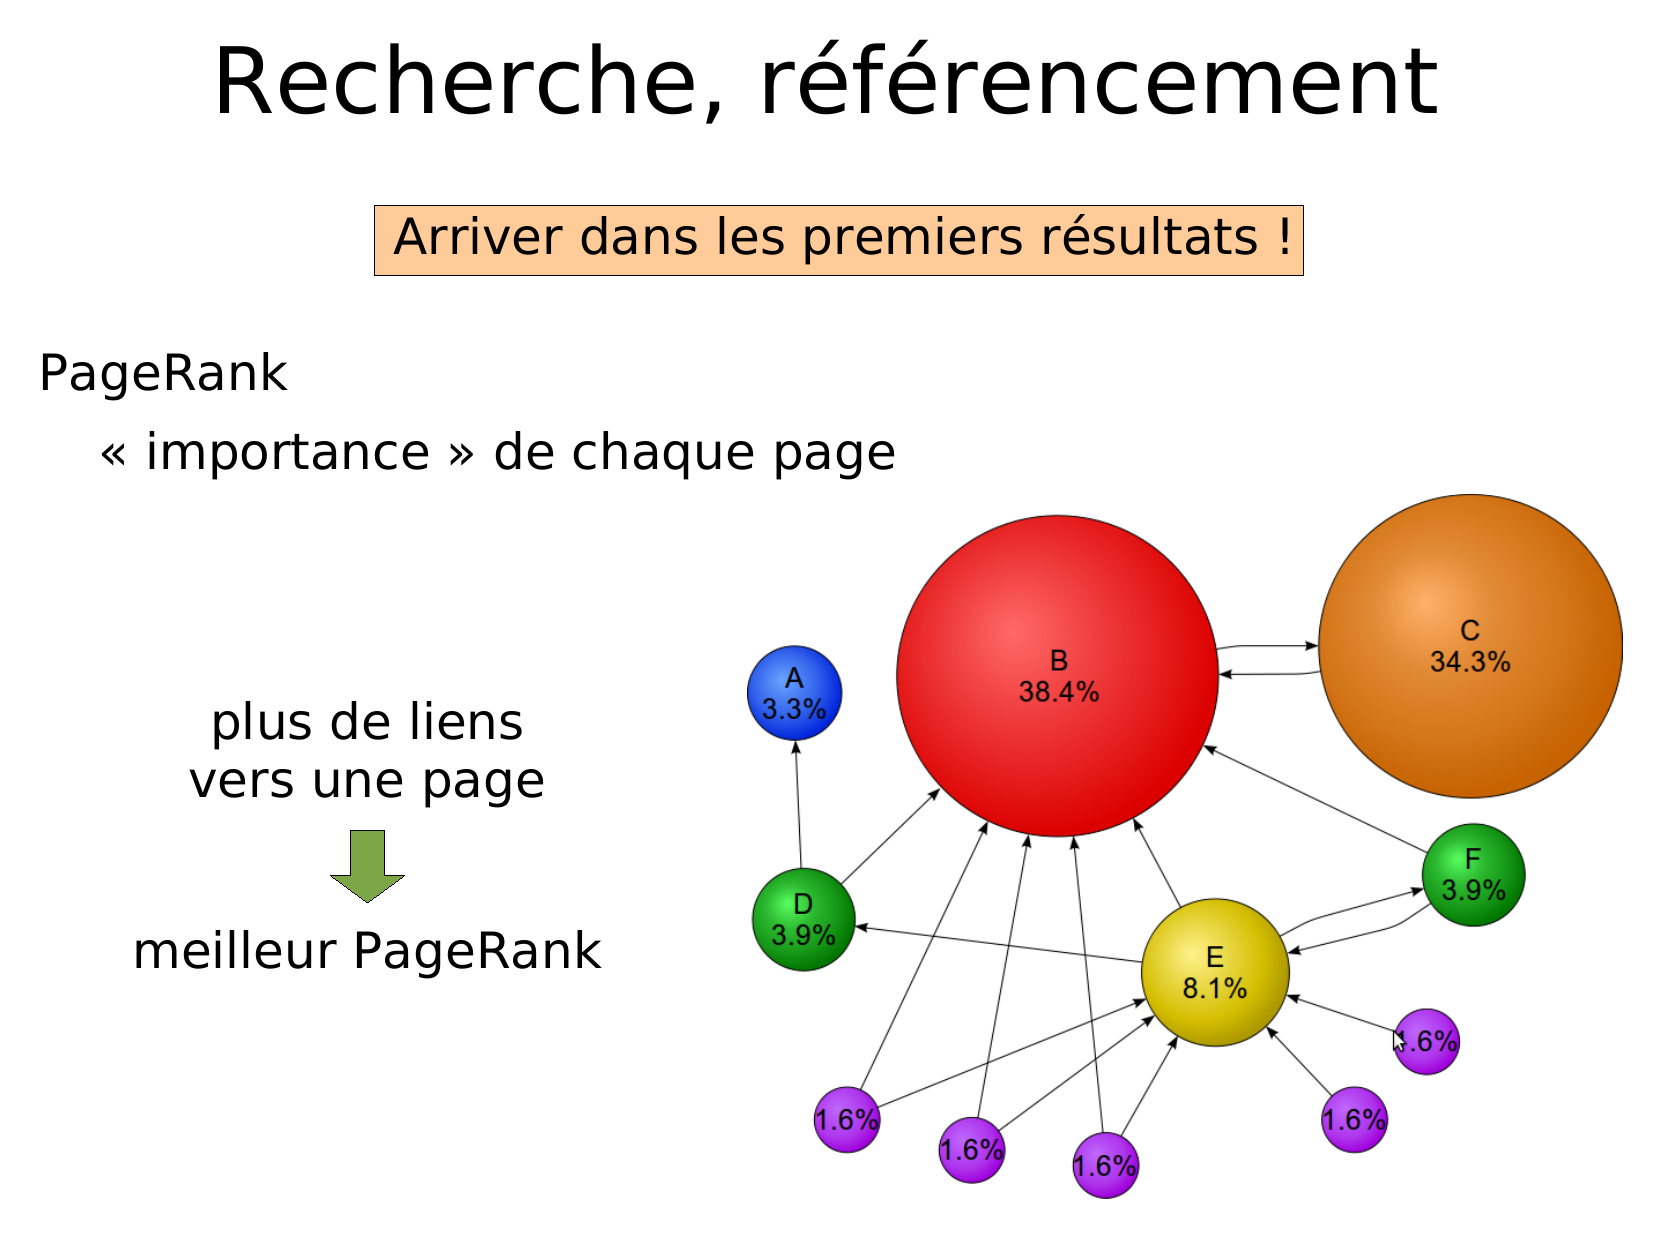

# Recherche, référencement
Arriver dans les premiers résultats !
PageRank
« importance » de chaque page
plus de liens
vers une page
meilleur PageRank